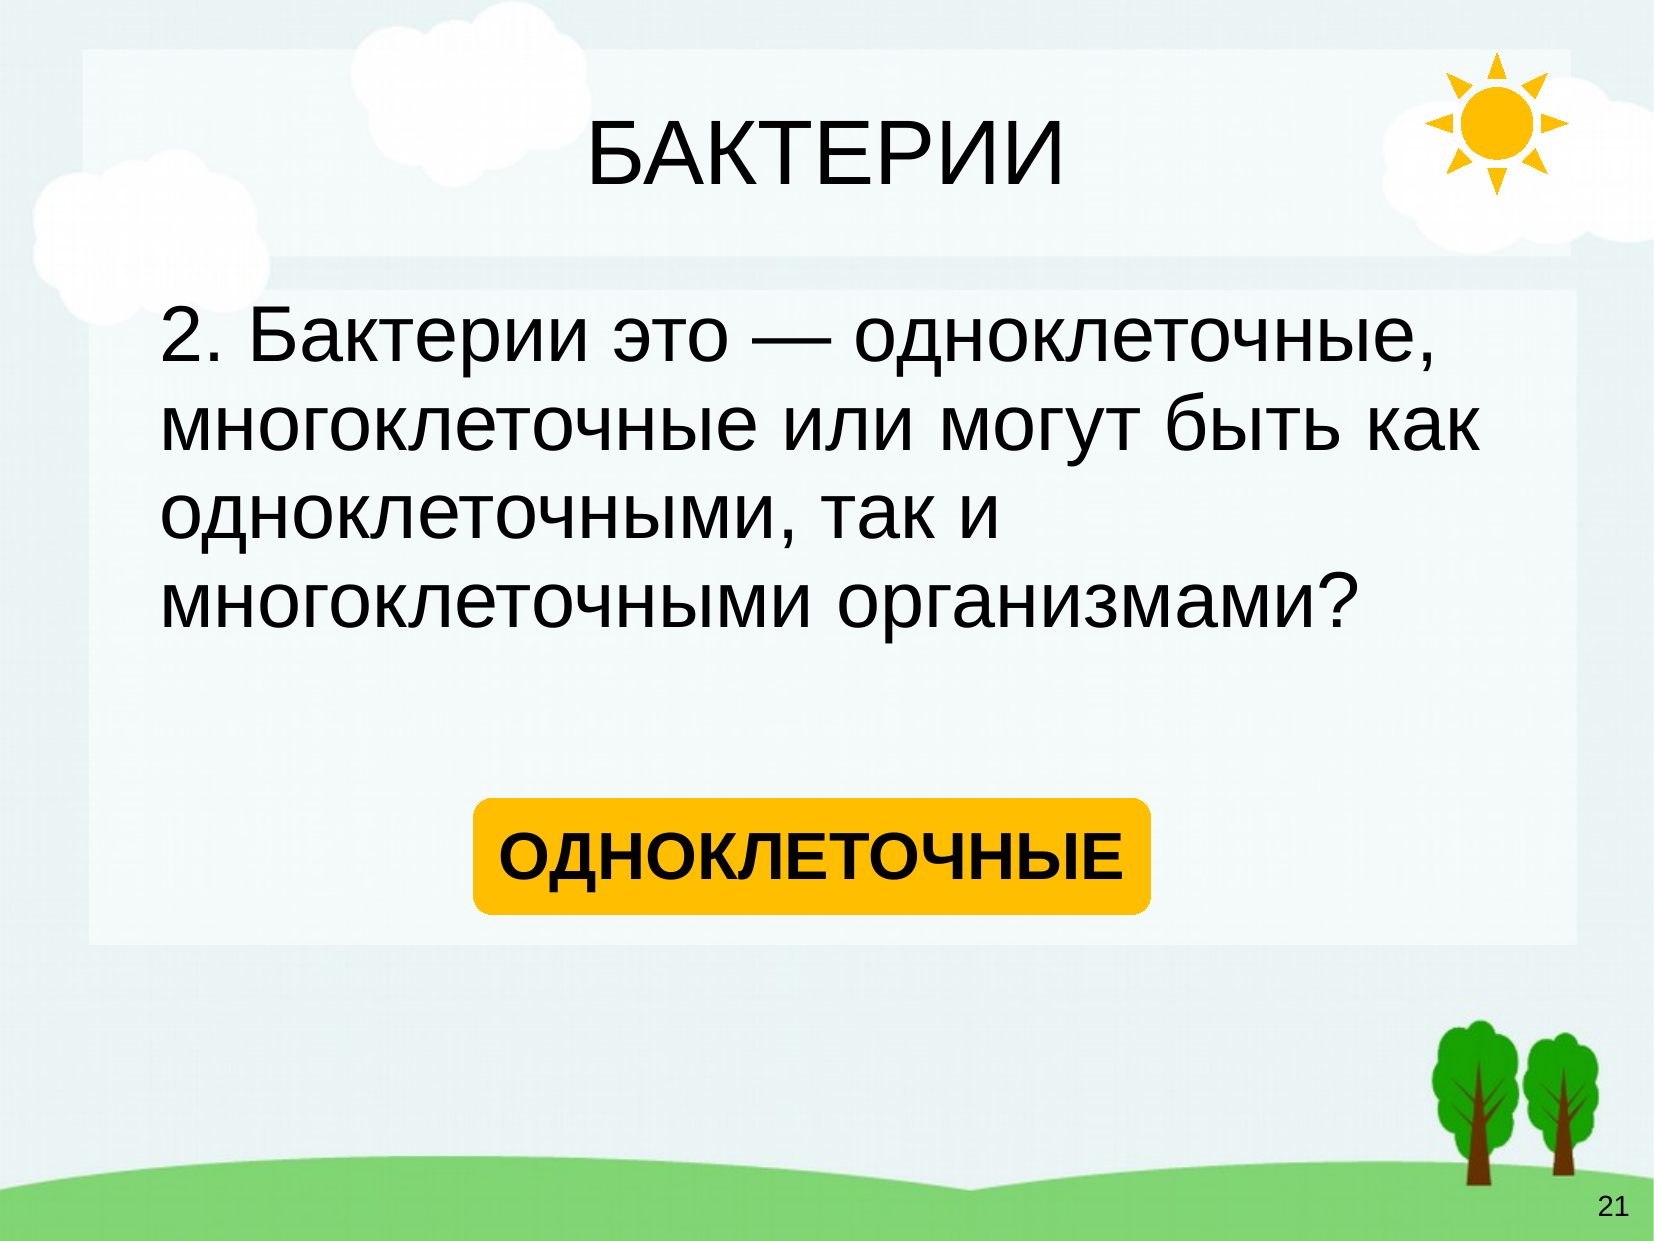

# БАКТЕРИИ
2. Бактерии это — одноклеточные, многоклеточные или могут быть как одноклеточными, так и многоклеточными организмами?
ОДНОКЛЕТОЧНЫЕ
21